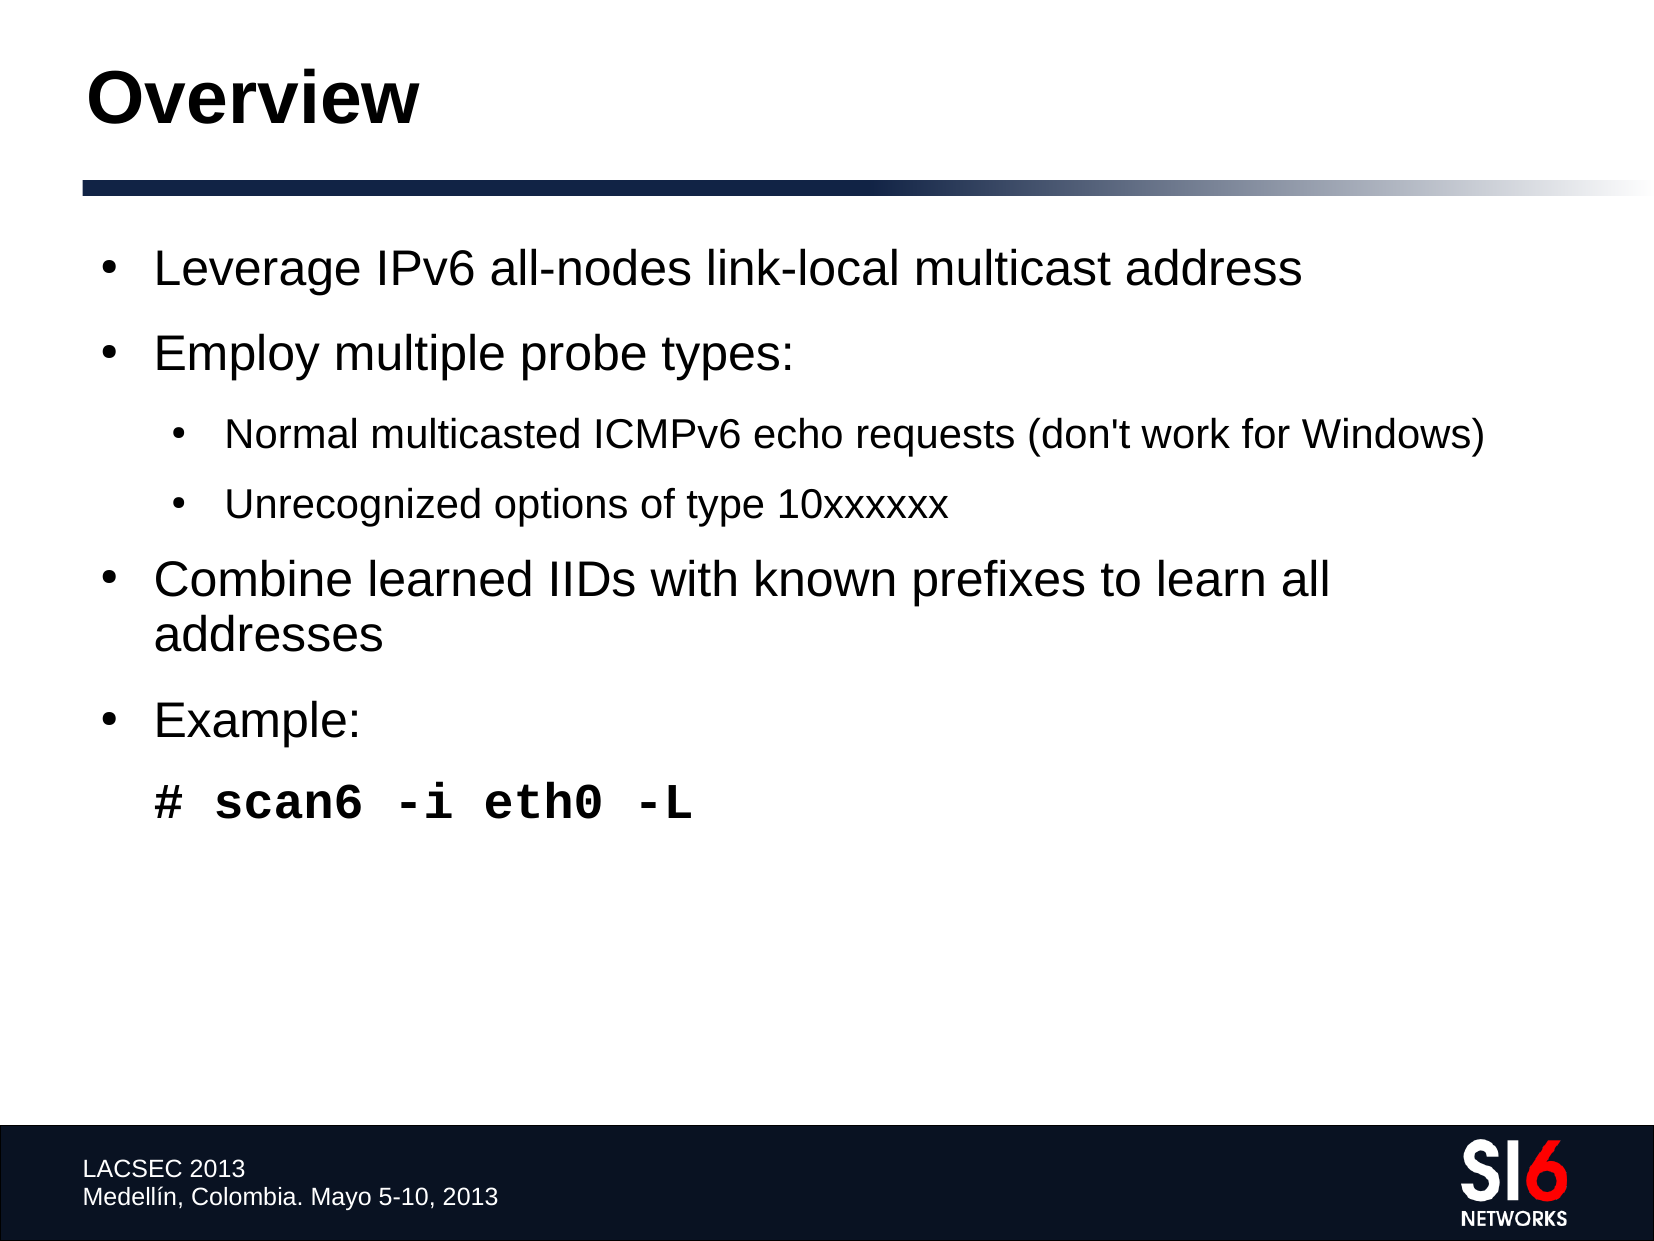

# Overview
Leverage IPv6 all-nodes link-local multicast address
Employ multiple probe types:
Normal multicasted ICMPv6 echo requests (don't work for Windows)
Unrecognized options of type 10xxxxxx
Combine learned IIDs with known prefixes to learn all addresses
Example:
# scan6 -i eth0 -L